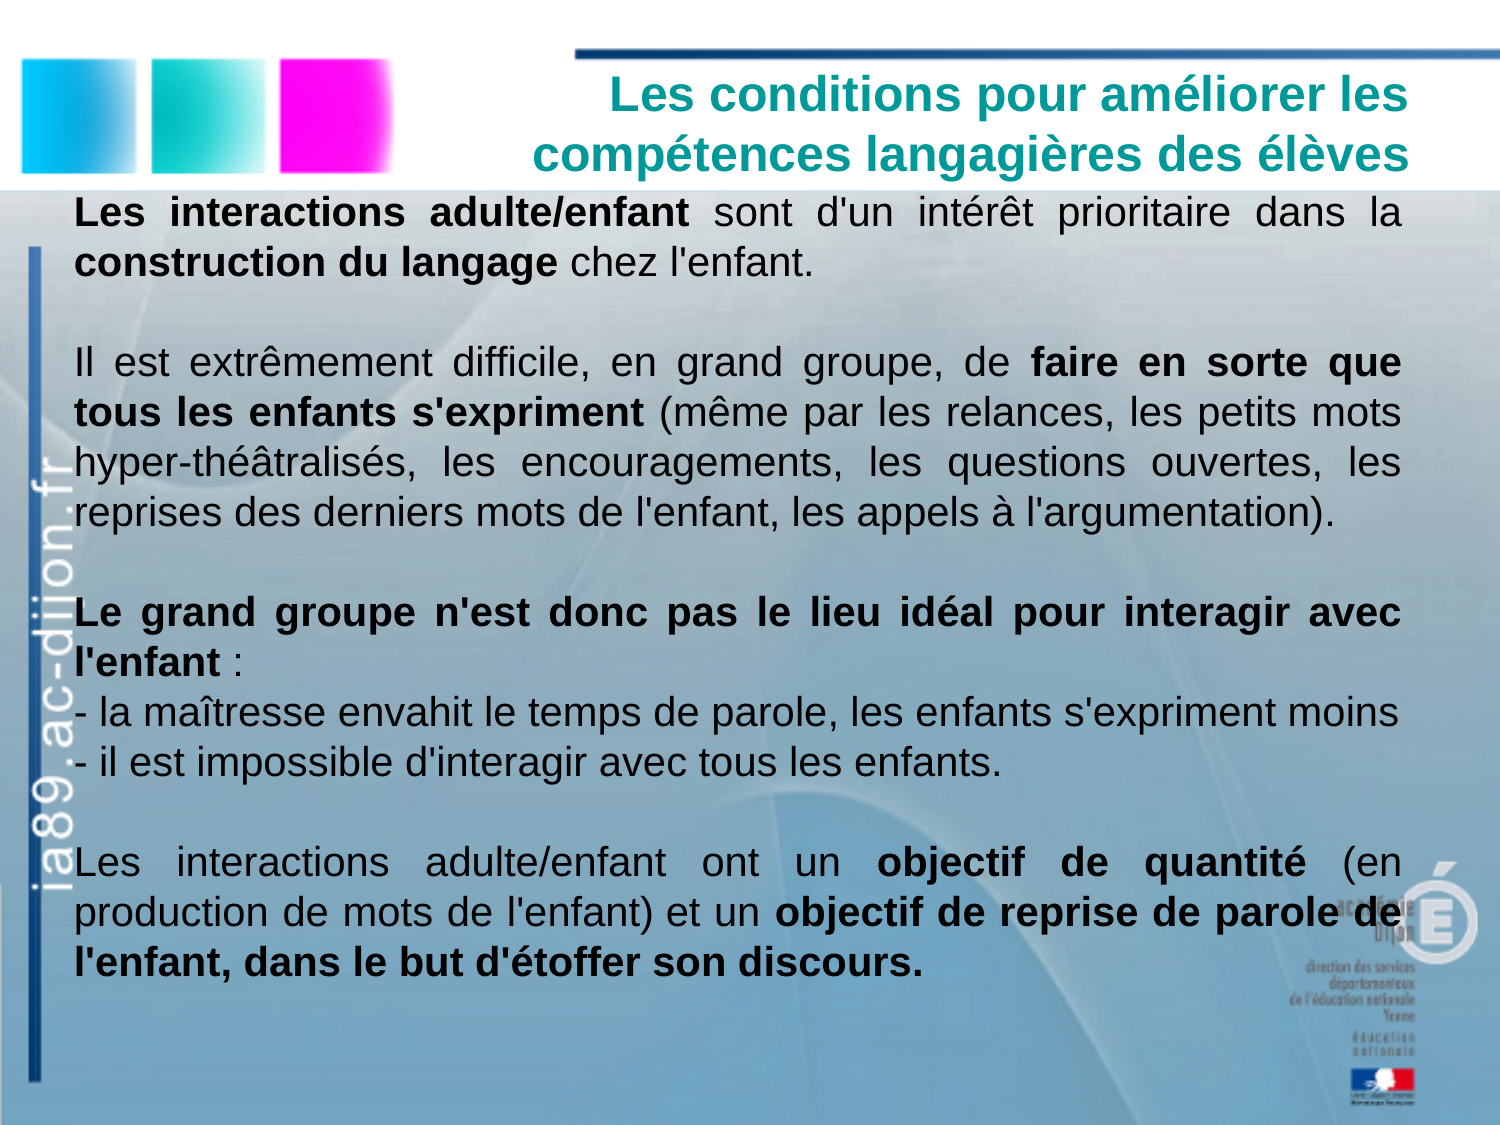

# Les conditions pour améliorer les compétences langagières des élèves
Les interactions adulte/enfant sont d'un intérêt prioritaire dans la construction du langage chez l'enfant.
Il est extrêmement difficile, en grand groupe, de faire en sorte que tous les enfants s'expriment (même par les relances, les petits mots hyper-théâtralisés, les encouragements, les questions ouvertes, les reprises des derniers mots de l'enfant, les appels à l'argumentation).
Le grand groupe n'est donc pas le lieu idéal pour interagir avec l'enfant :
- la maîtresse envahit le temps de parole, les enfants s'expriment moins
- il est impossible d'interagir avec tous les enfants.
Les interactions adulte/enfant ont un objectif de quantité (en production de mots de l'enfant) et un objectif de reprise de parole de l'enfant, dans le but d'étoffer son discours.